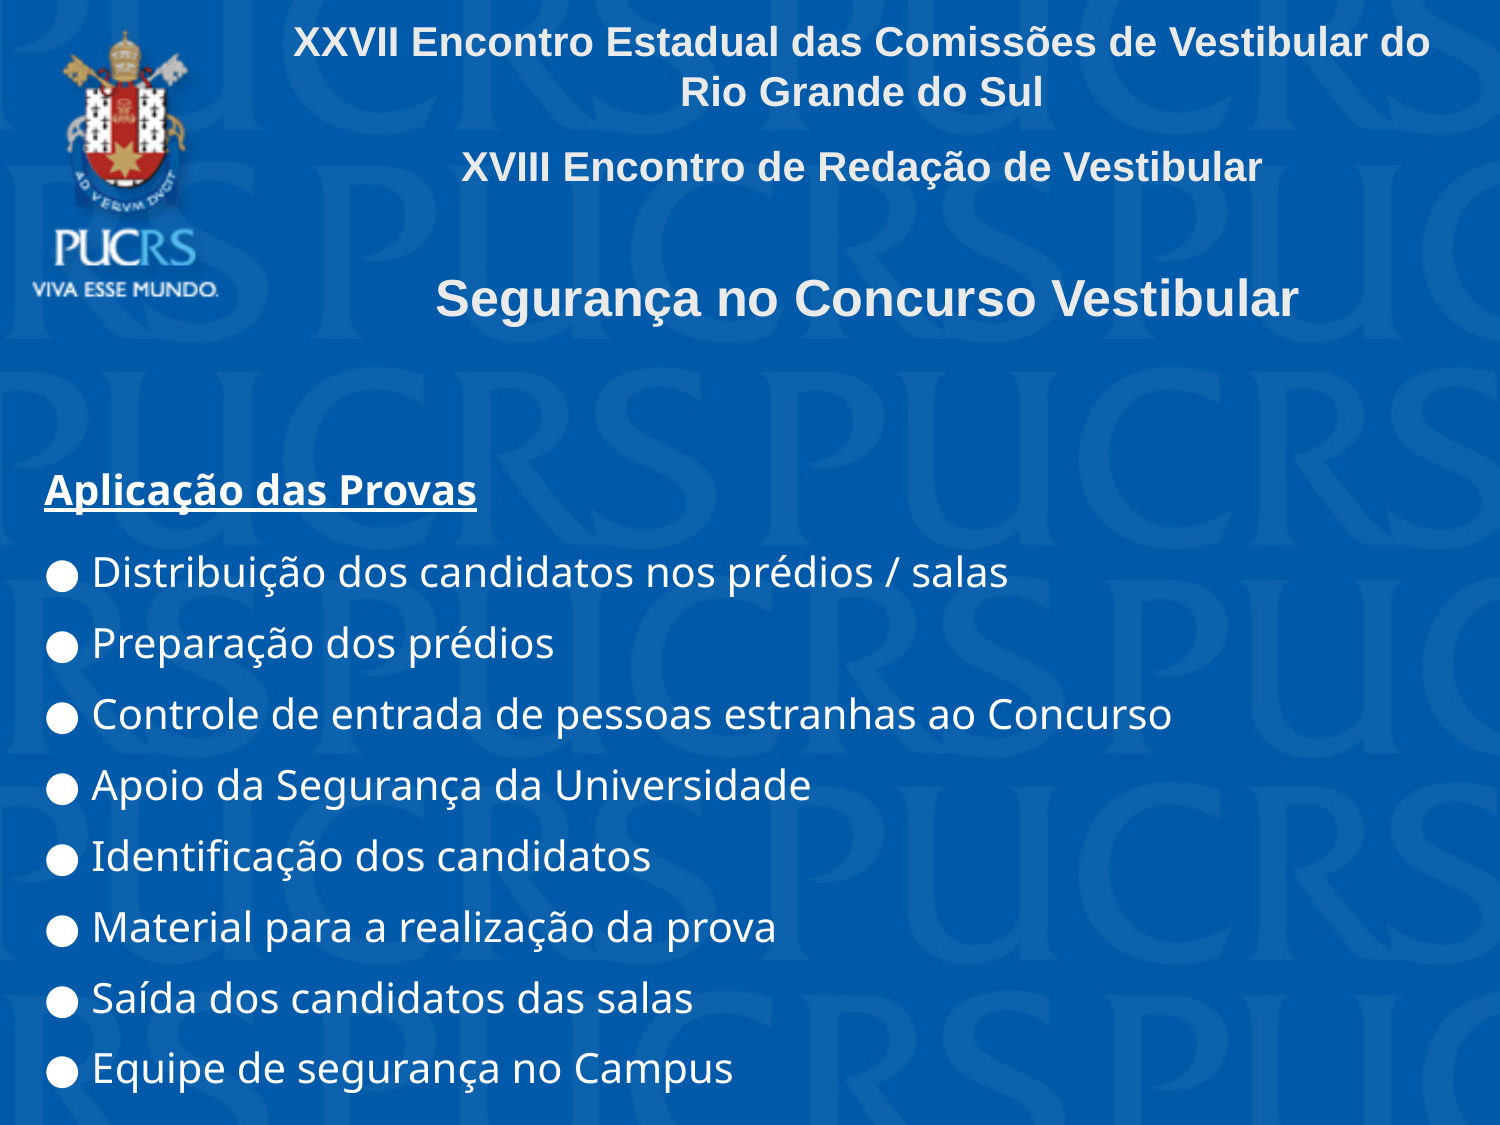

XXVII Encontro Estadual das Comissões de Vestibular do Rio Grande do Sul
 
XVIII Encontro de Redação de Vestibular
 
 Segurança no Concurso Vestibular
Aplicação das Provas
● Distribuição dos candidatos nos prédios / salas
● Preparação dos prédios
● Controle de entrada de pessoas estranhas ao Concurso
● Apoio da Segurança da Universidade
● Identificação dos candidatos
● Material para a realização da prova
● Saída dos candidatos das salas
● Equipe de segurança no Campus